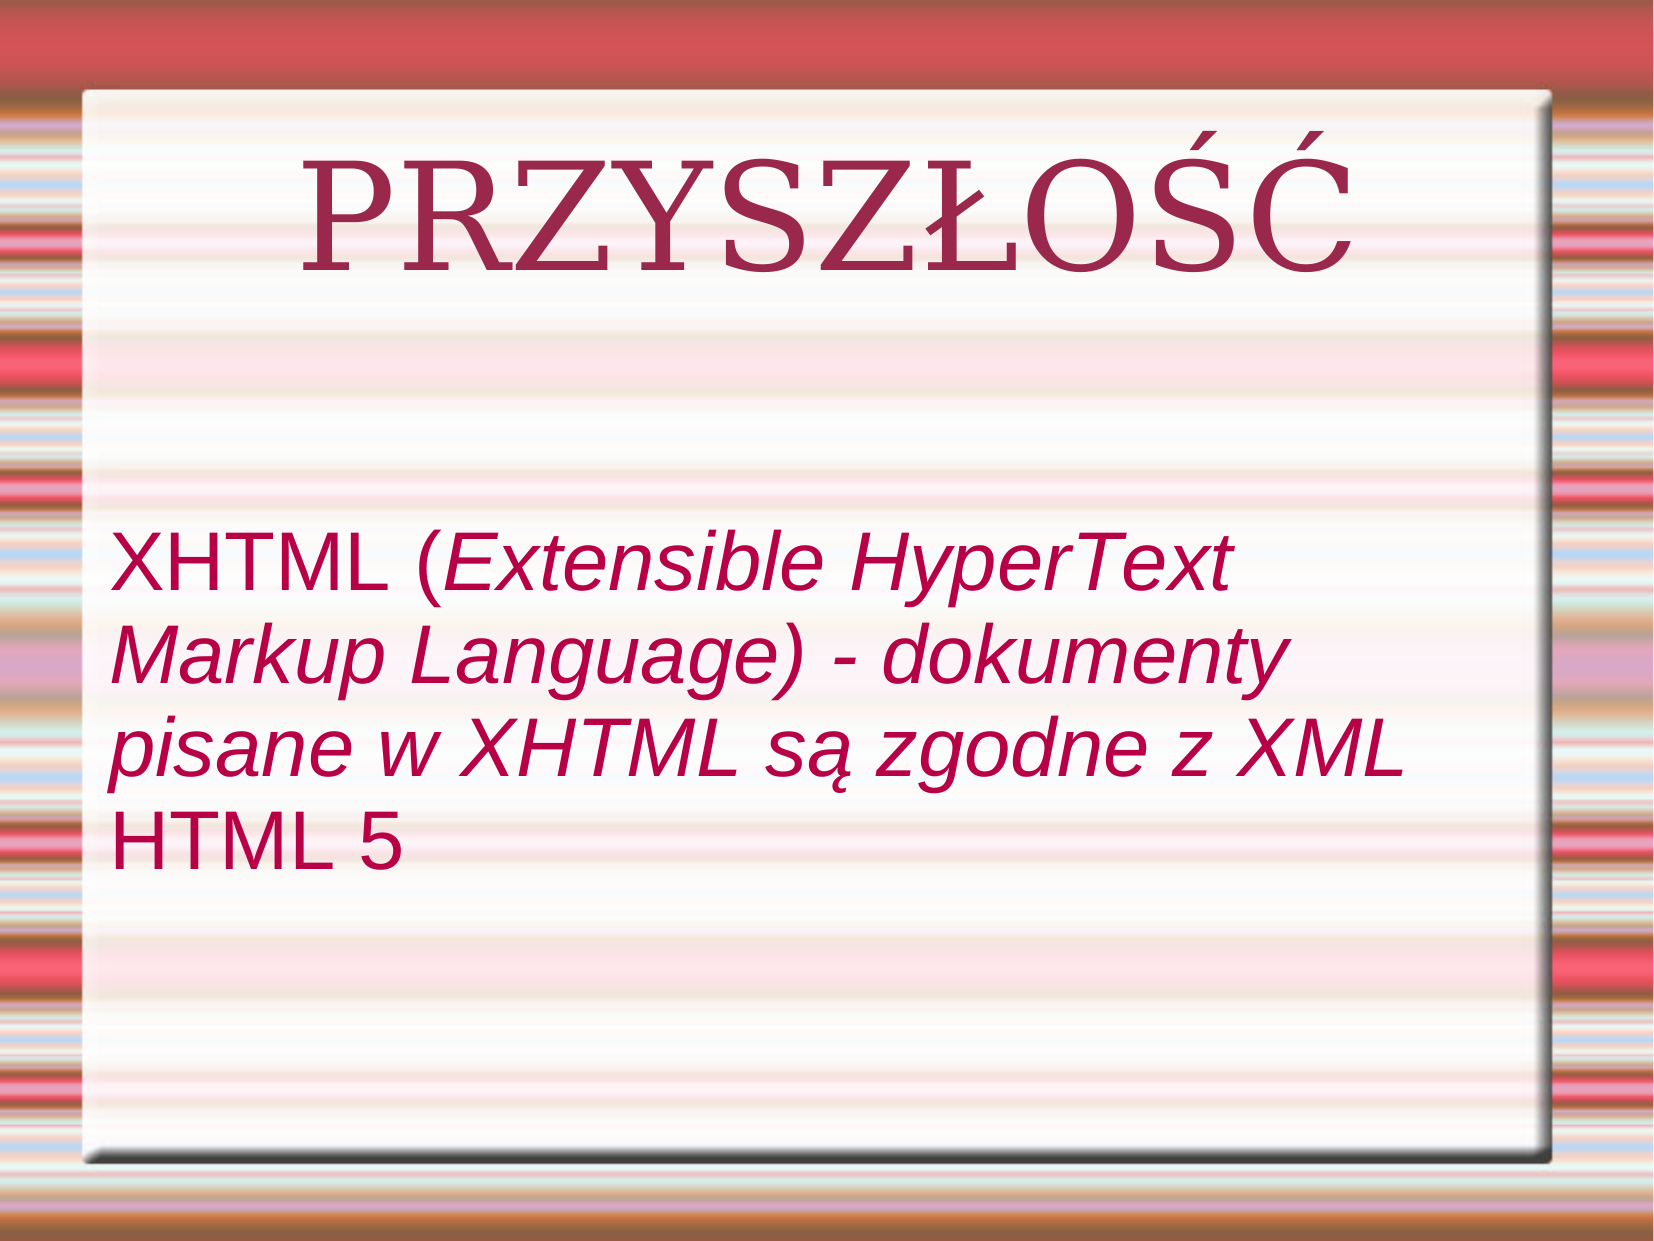

# PRZYSZŁOŚĆ
XHTML (Extensible HyperText Markup Language) - dokumenty pisane w XHTML są zgodne z XML
HTML 5